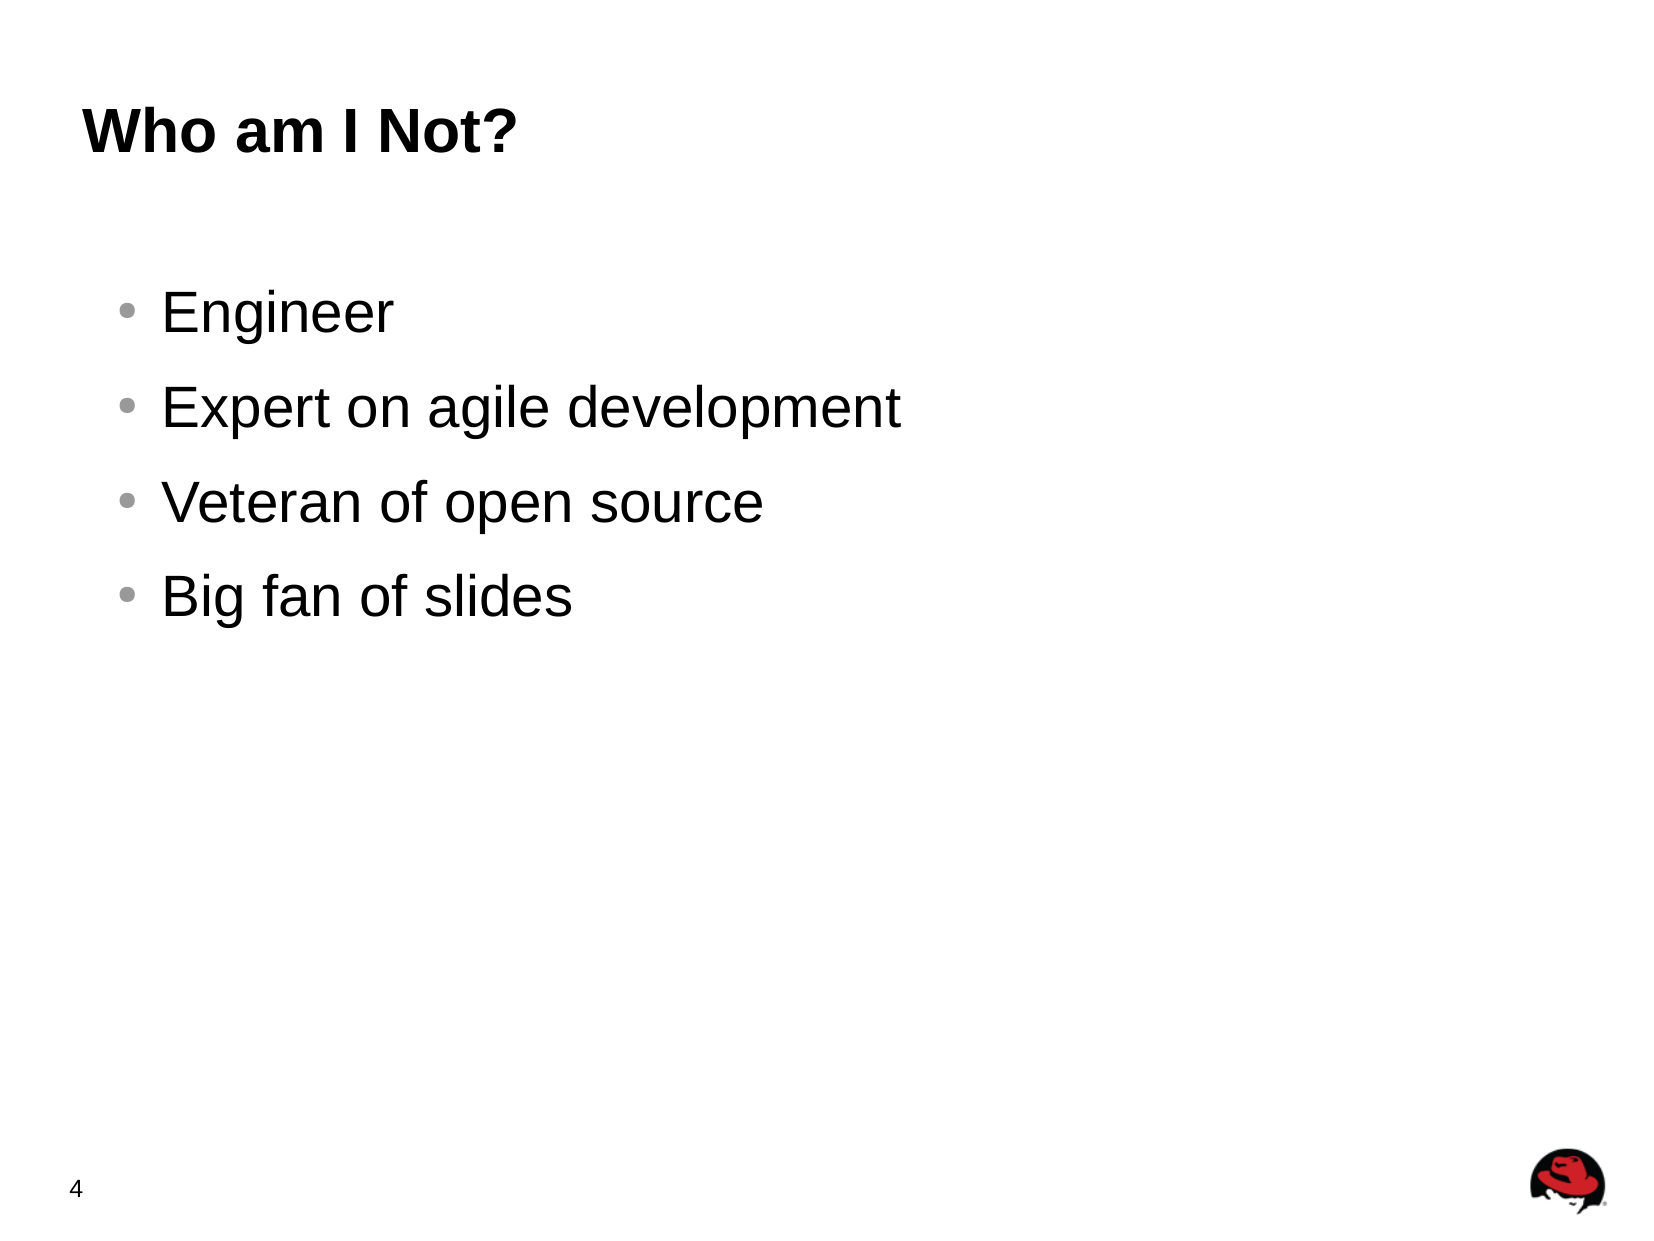

# Who am I Not?
Engineer
Expert on agile development
Veteran of open source
Big fan of slides